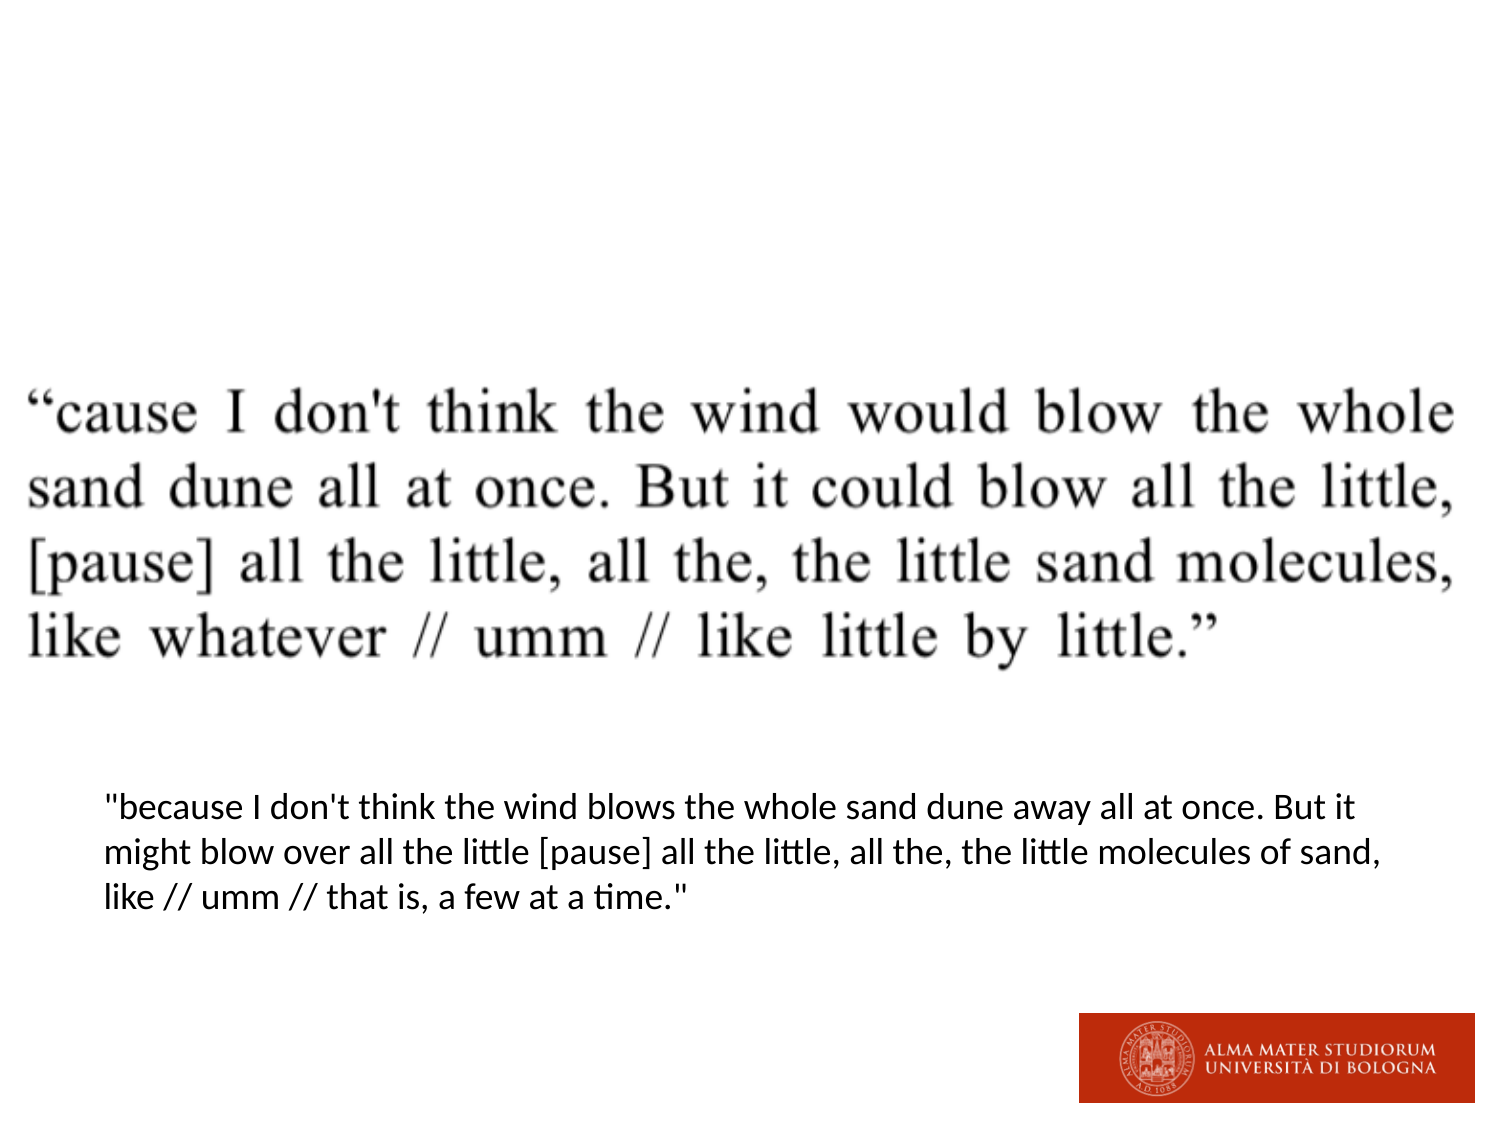

#
"because I don't think the wind blows the whole sand dune away all at once. But it might blow over all the little [pause] all the little, all the, the little molecules of sand, like // umm // that is, a few at a time."